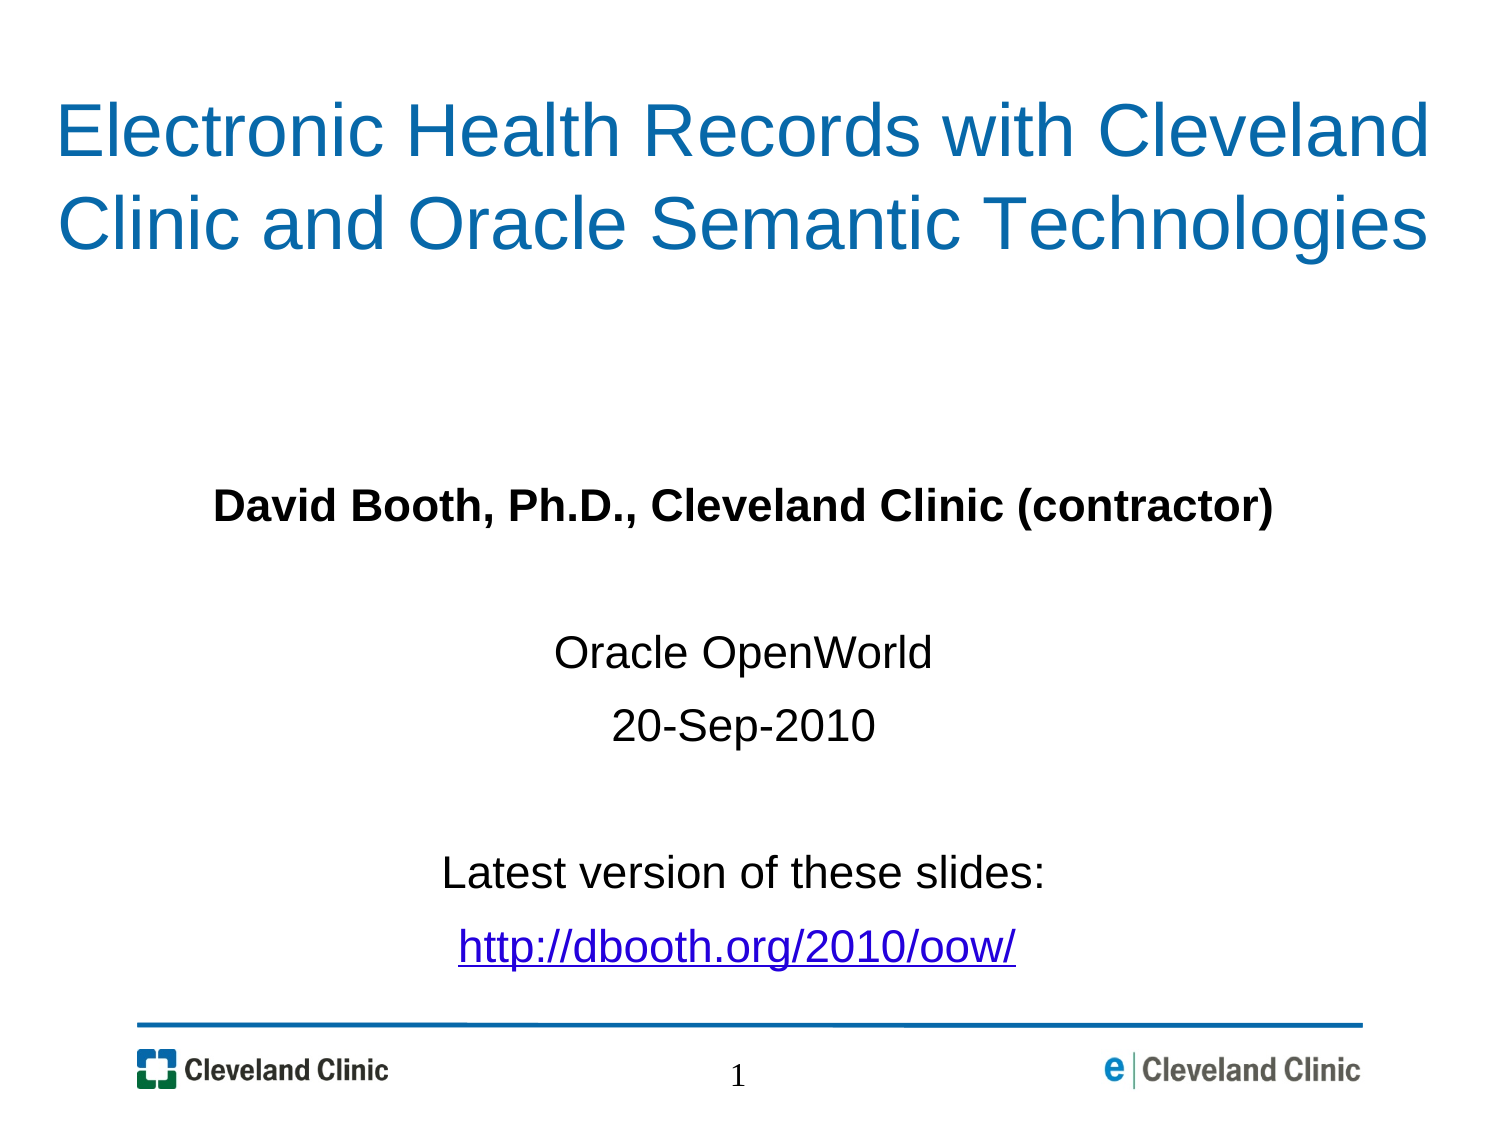

# Electronic Health Records with Cleveland Clinic and Oracle Semantic Technologies
David Booth, Ph.D., Cleveland Clinic (contractor)
Oracle OpenWorld
20-Sep-2010
Latest version of these slides:
http://dbooth.org/2010/oow/
1